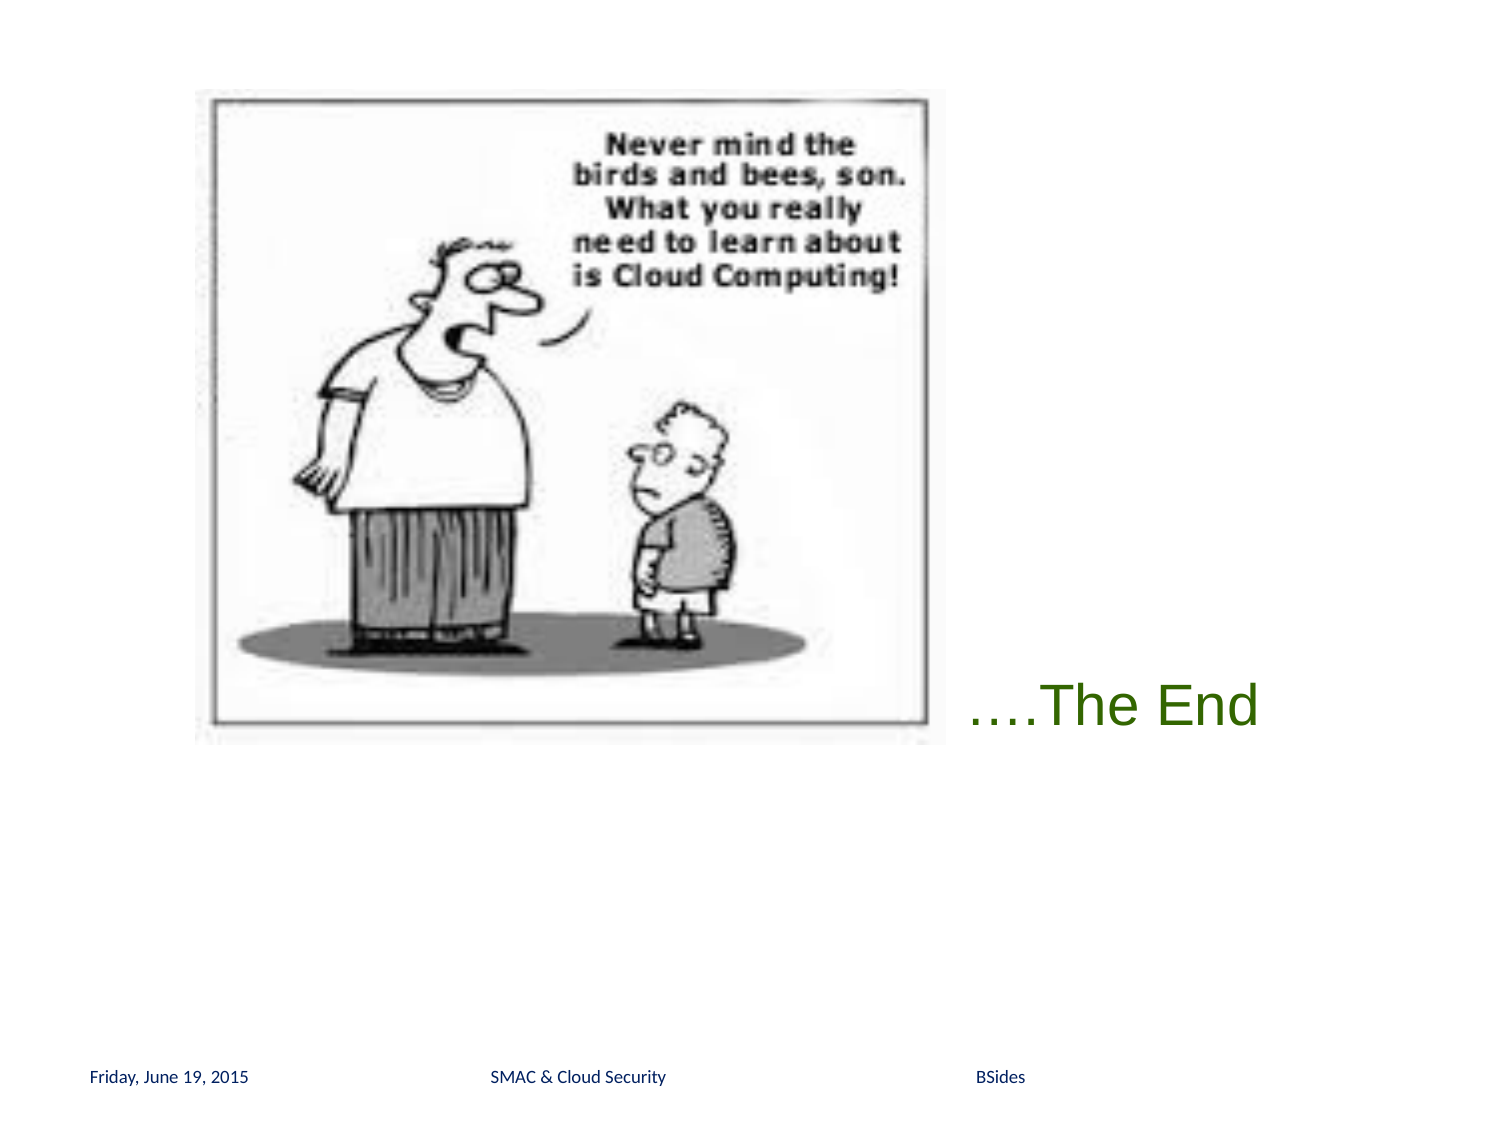

….The End
Friday, June 19, 2015 SMAC & Cloud Security BSides